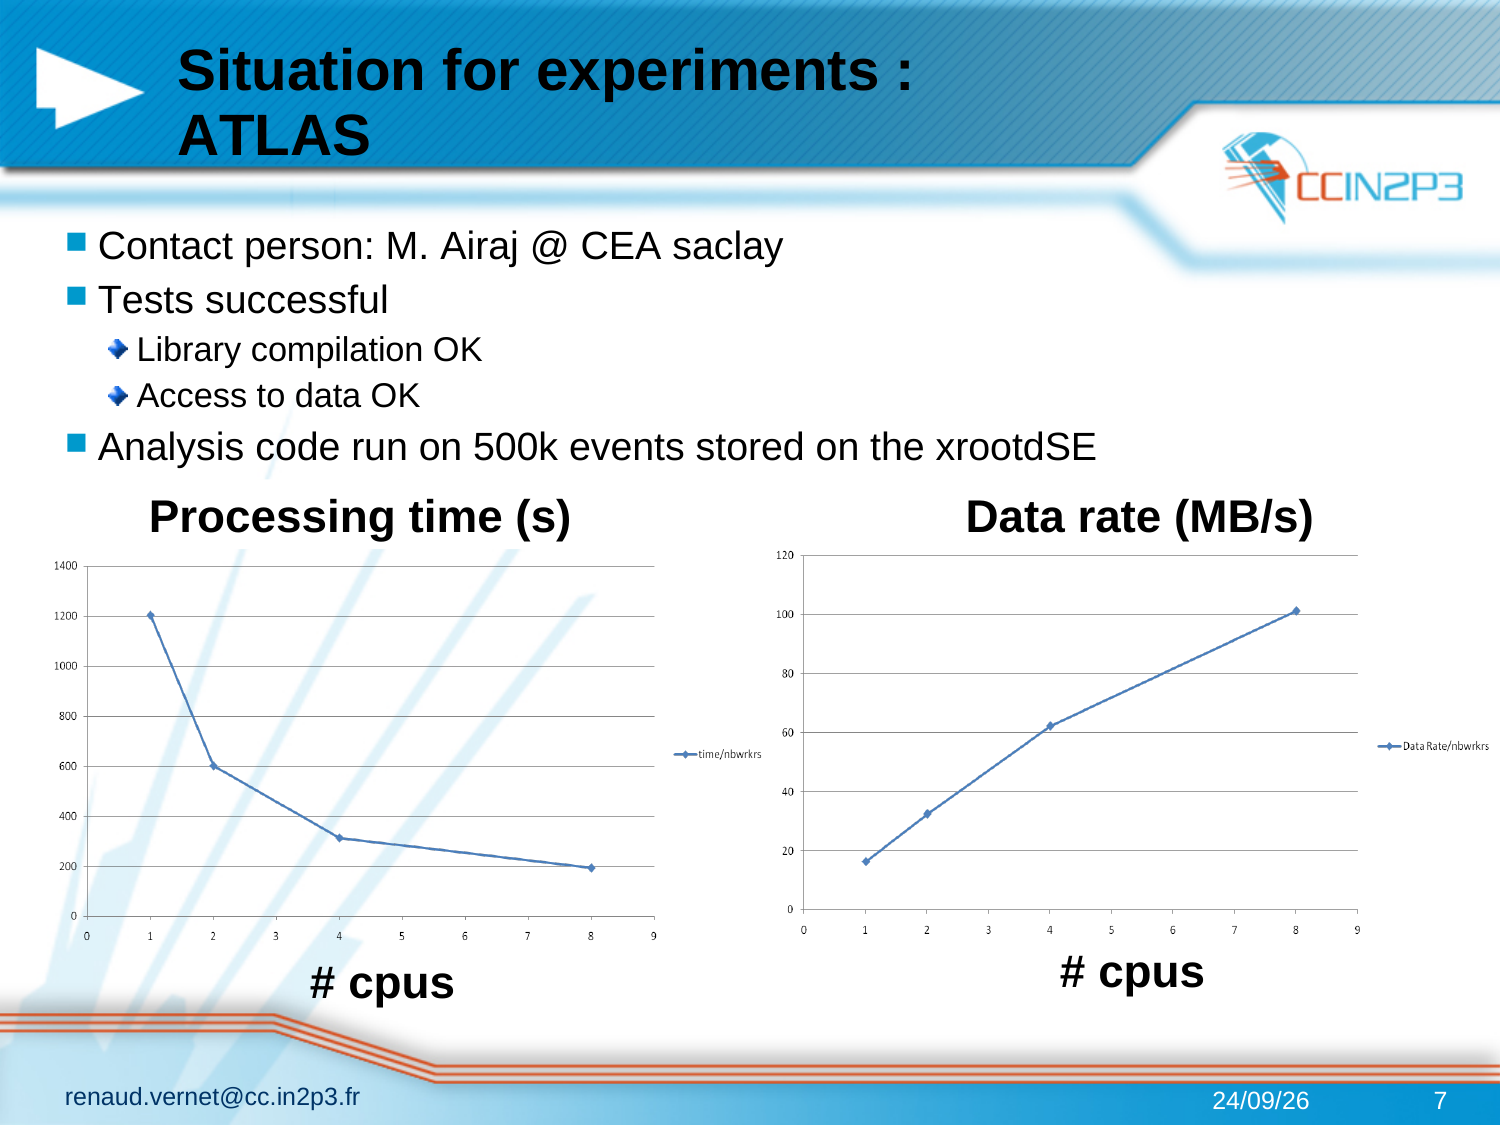

# Situation for experiments : ATLAS
Contact person: M. Airaj @ CEA saclay
Tests successful
Library compilation OK
Access to data OK
Analysis code run on 500k events stored on the xrootdSE
Processing time (s)
Data rate (MB/s)
# cpus
# cpus
R. Vernet
7